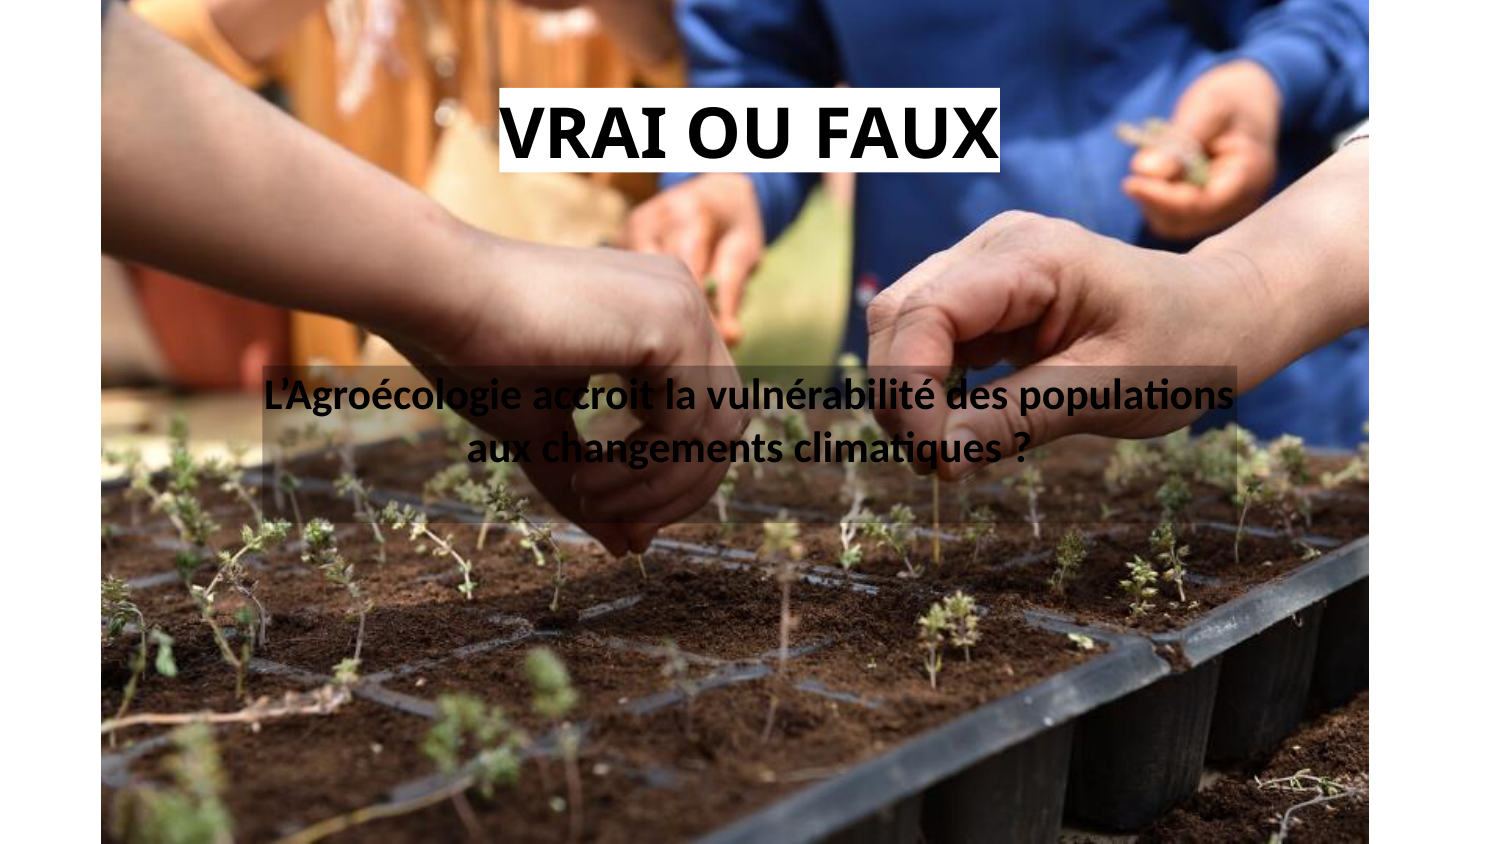

VRAI OU FAUX
L’Agroécologie accroit la vulnérabilité des populations aux changements climatiques ?